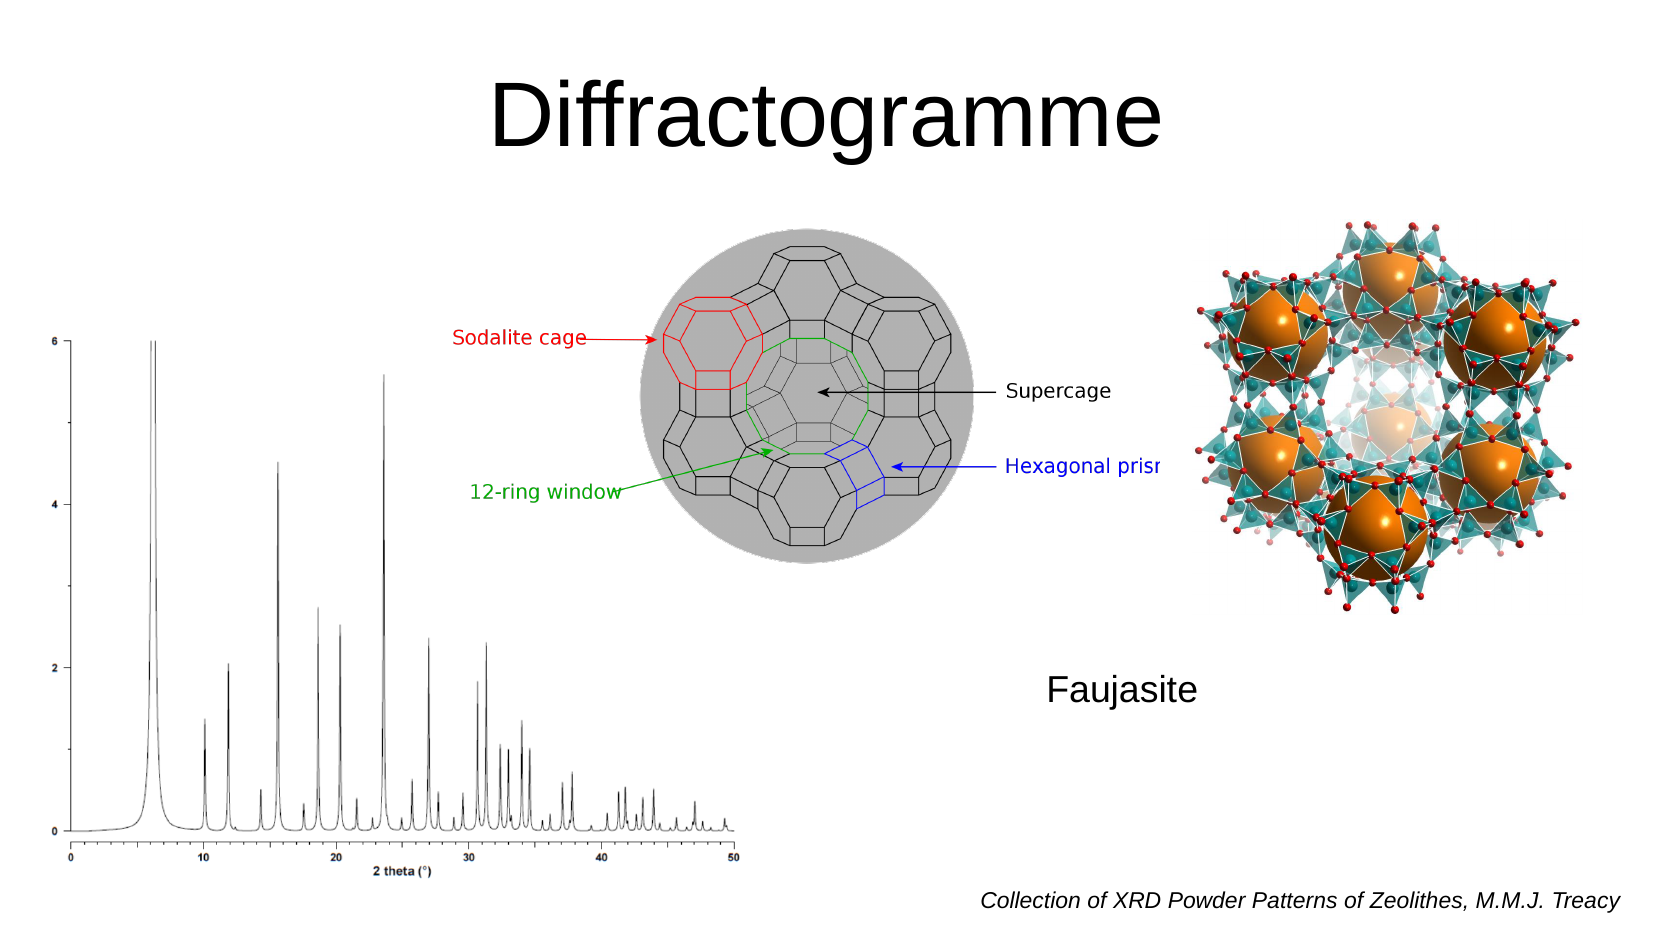

# Diffractogramme
Faujasite
Collection of XRD Powder Patterns of Zeolithes, M.M.J. Treacy